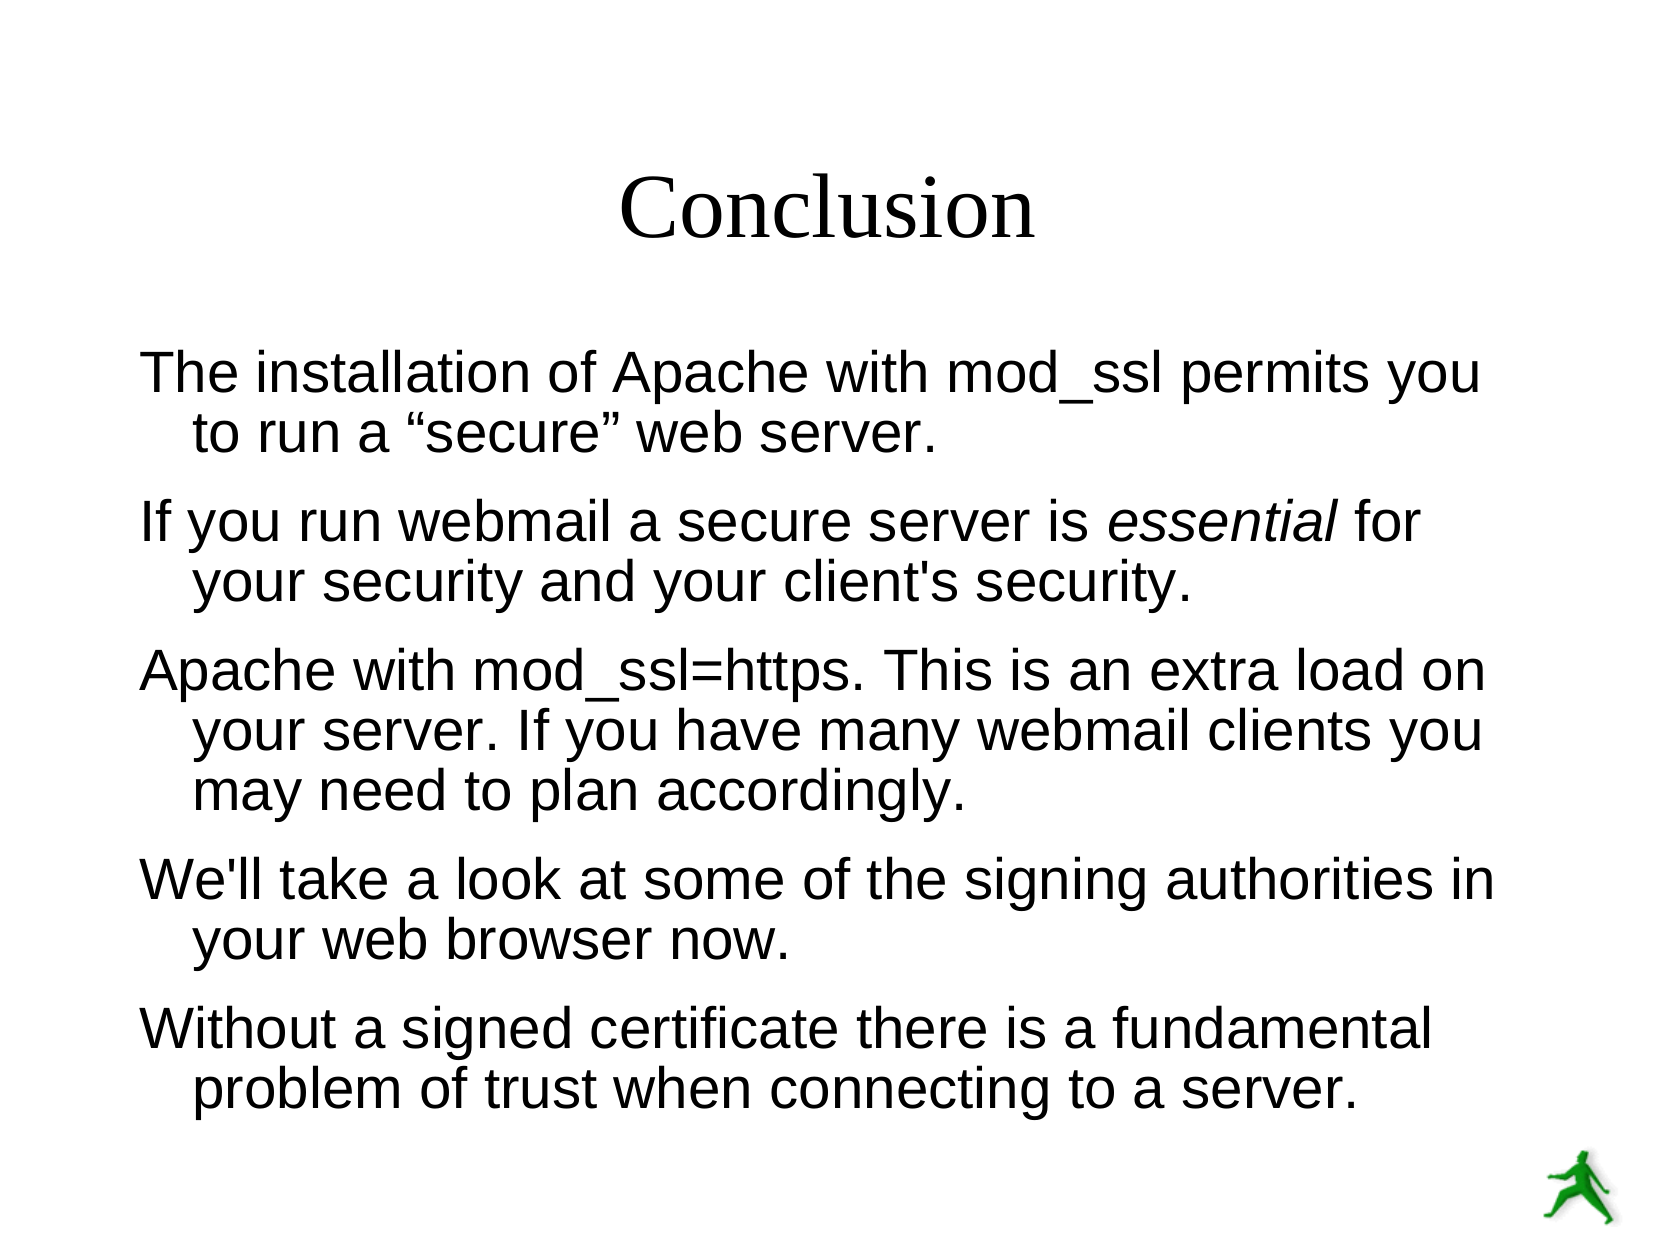

# Conclusion
The installation of Apache with mod_ssl permits you to run a “secure” web server.
If you run webmail a secure server is essential for your security and your client's security.
Apache with mod_ssl=https. This is an extra load on your server. If you have many webmail clients you may need to plan accordingly.
We'll take a look at some of the signing authorities in your web browser now.
Without a signed certificate there is a fundamental problem of trust when connecting to a server.